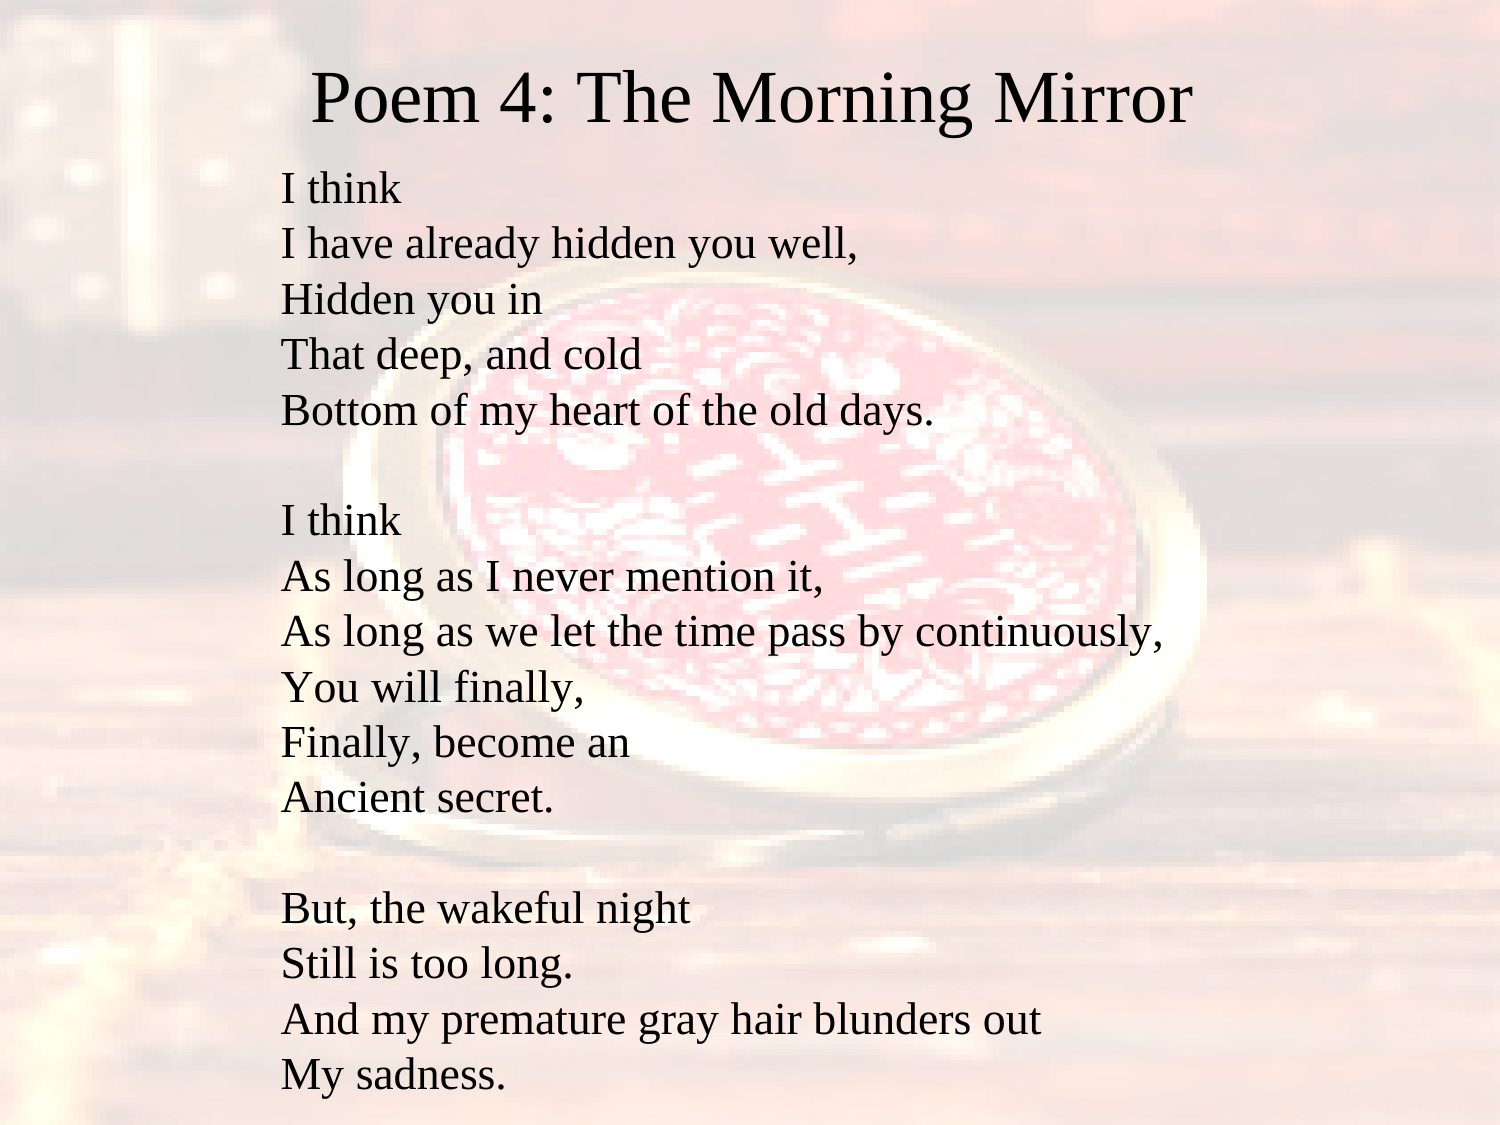

# Poem 4: The Morning Mirror
I think
I have already hidden you well,
Hidden you in
That deep, and cold
Bottom of my heart of the old days.
I think
As long as I never mention it,
As long as we let the time pass by continuously,
You will finally,
Finally, become an
Ancient secret.
But, the wakeful night
Still is too long.
And my premature gray hair blunders out
My sadness.